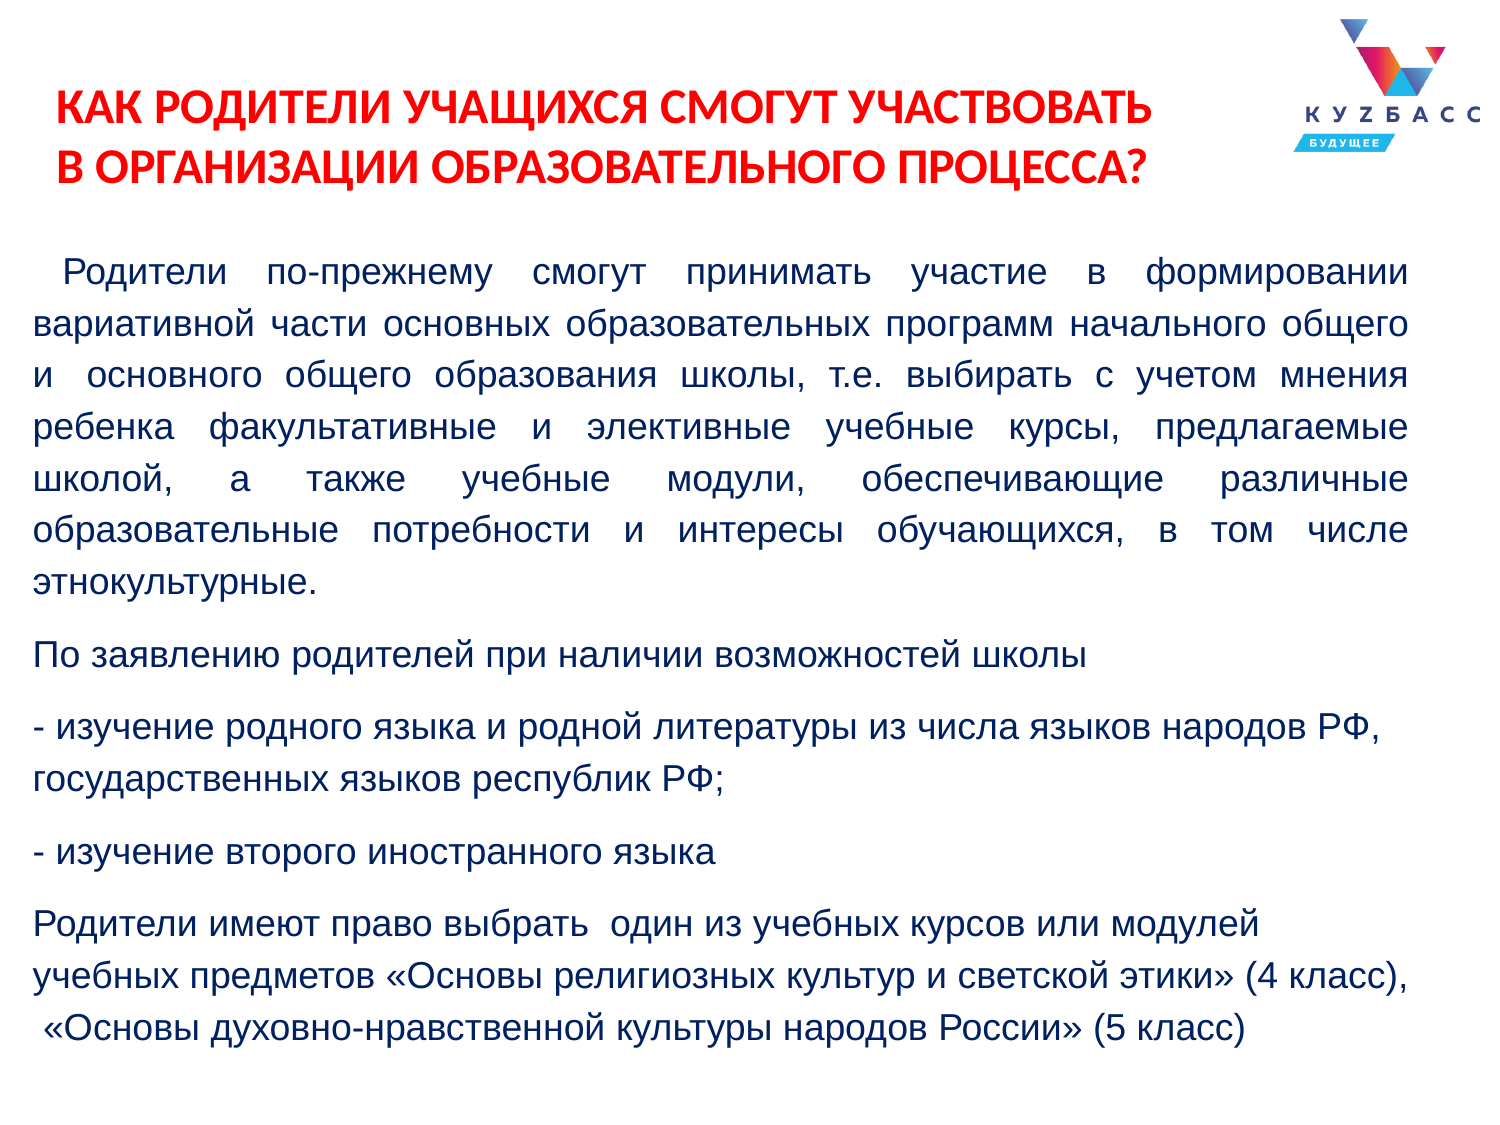

# КАК РОДИТЕЛИ УЧАЩИХСЯ СМОГУТ УЧАСТВОВАТЬ В ОРГАНИЗАЦИИ ОБРАЗОВАТЕЛЬНОГО ПРОЦЕССА?
Родители по-прежнему смогут принимать участие в формировании вариативной части основных образовательных программ начального общего и  основного общего образования школы, т.е. выбирать с учетом мнения ребенка факультативные и элективные учебные курсы, предлагаемые школой, а также учебные модули, обеспечивающие различные образовательные потребности и интересы обучающихся, в том числе этнокультурные.
По заявлению родителей при наличии возможностей школы
- изучение родного языка и родной литературы из числа языков народов РФ, государственных языков республик РФ;
- изучение второго иностранного языка
Родители имеют право выбрать один из учебных курсов или модулей учебных предметов «Основы религиозных культур и светской этики» (4 класс), «Основы духовно-нравственной культуры народов России» (5 класс)